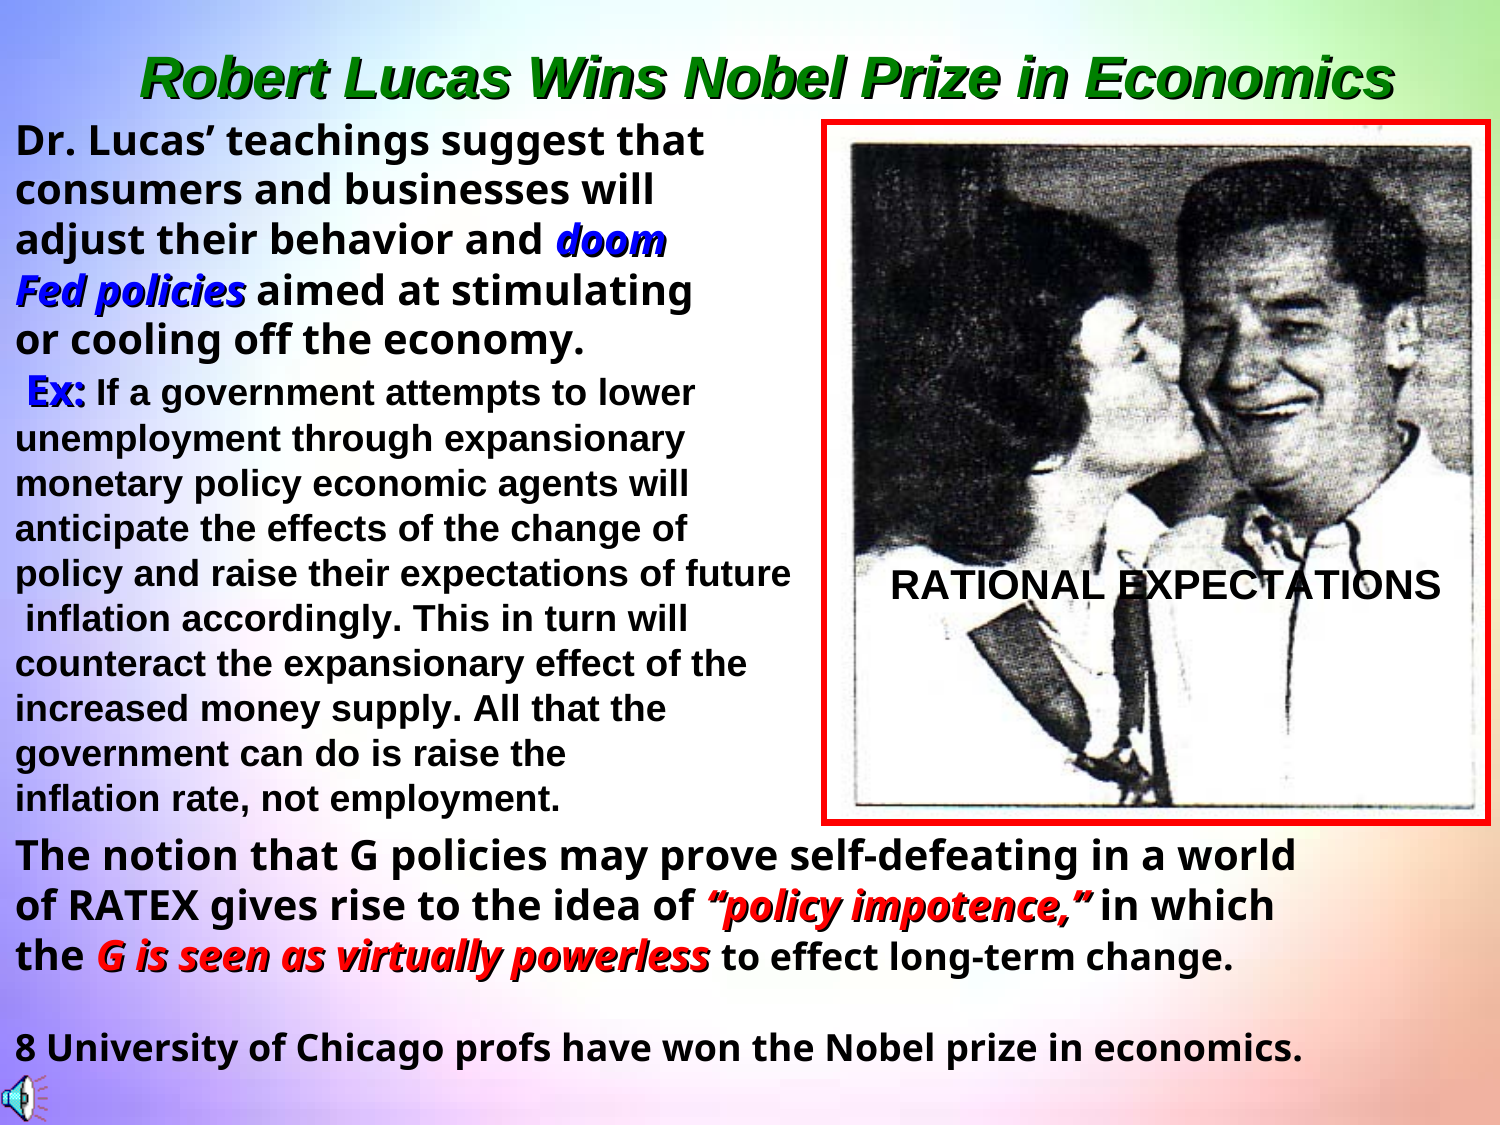

# Robert Lucas Wins Nobel Prize in Economics
Dr. Lucas’ teachings suggest that
consumers and businesses will
adjust their behavior and doom
Fed policies aimed at stimulating
or cooling off the economy.
 Ex: If a government attempts to lower
unemployment through expansionary
monetary policy economic agents will
anticipate the effects of the change of
policy and raise their expectations of future
 inflation accordingly. This in turn will
counteract the expansionary effect of the
increased money supply. All that the
government can do is raise the
inflation rate, not employment.
RATIONAL EXPECTATIONS
The notion that G policies may prove self-defeating in a world
of RATEX gives rise to the idea of “policy impotence,” in which
the G is seen as virtually powerless to effect long-term change.
8 University of Chicago profs have won the Nobel prize in economics.